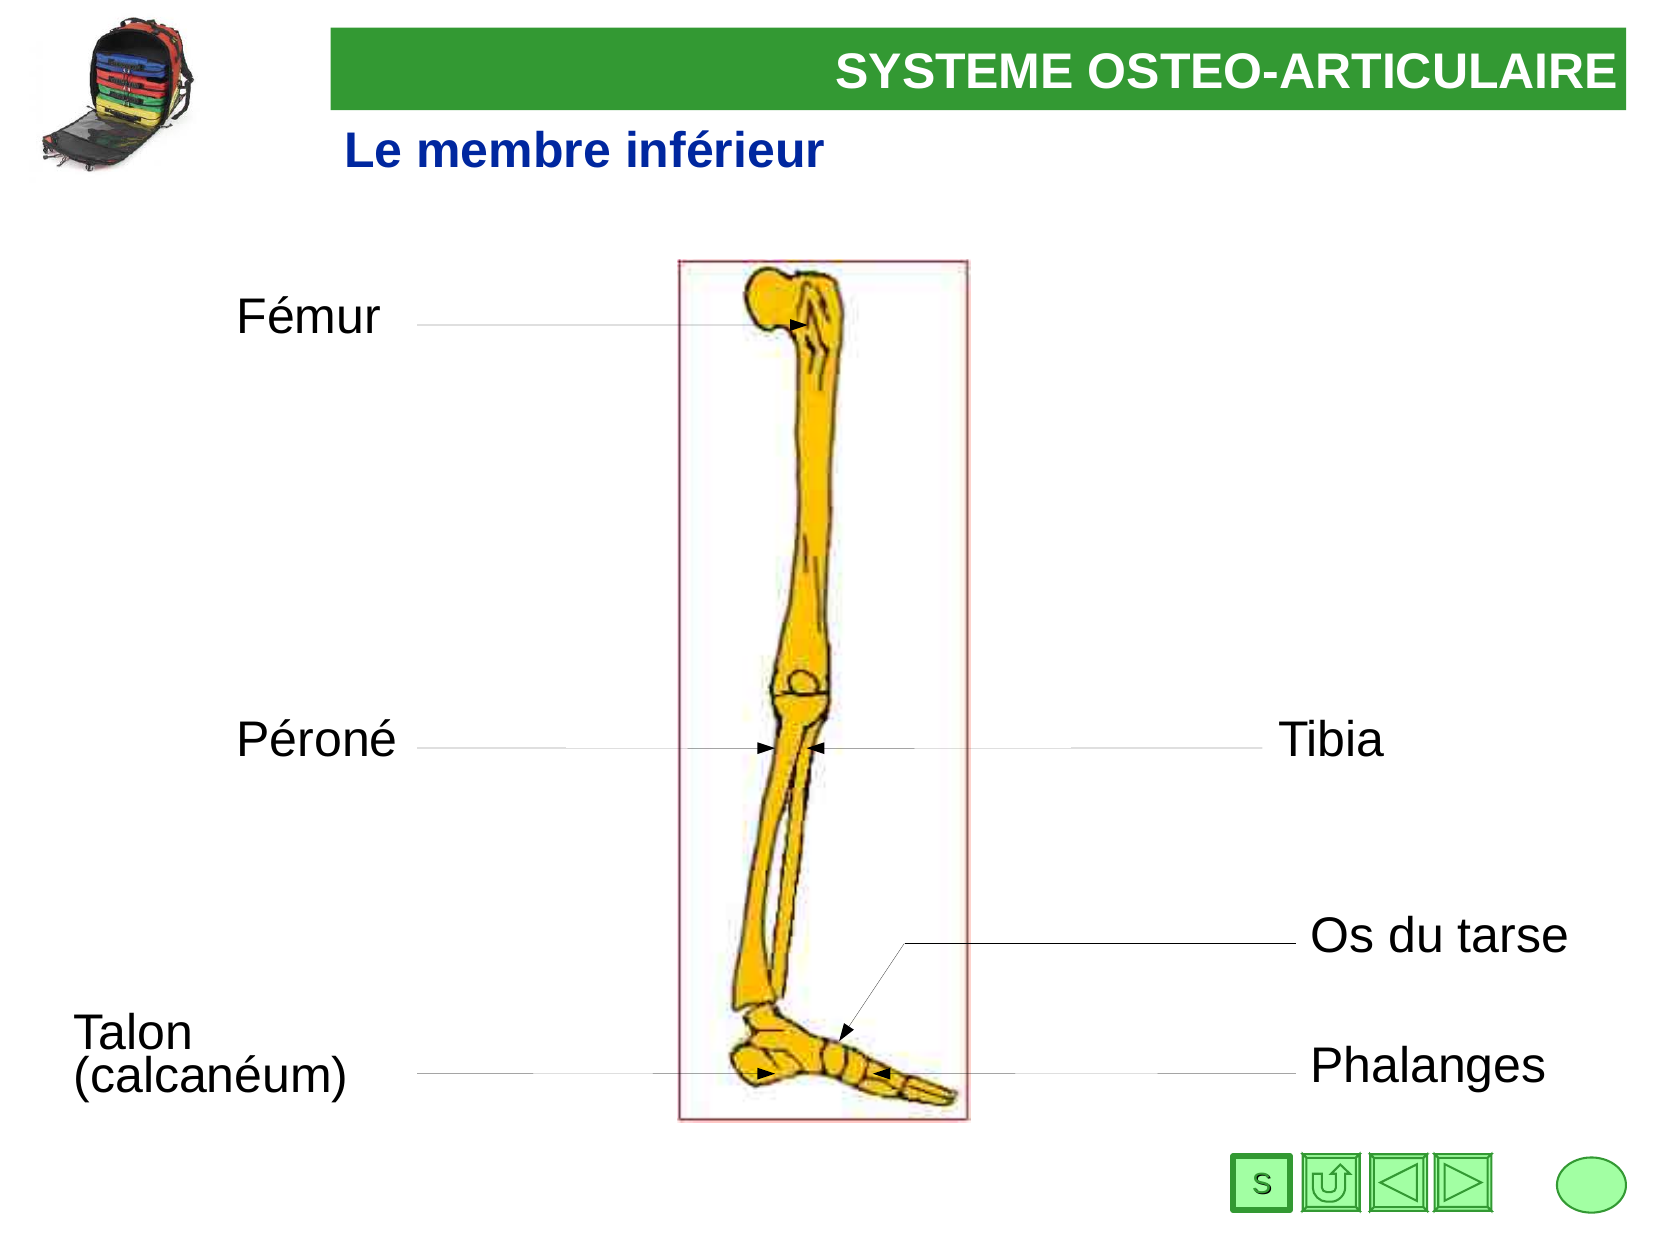

SYSTEME OSTEO-ARTICULAIRE
# Le membre inférieur
Fémur
Péroné
Tibia
Os du tarse
Talon (calcanéum)
Phalanges